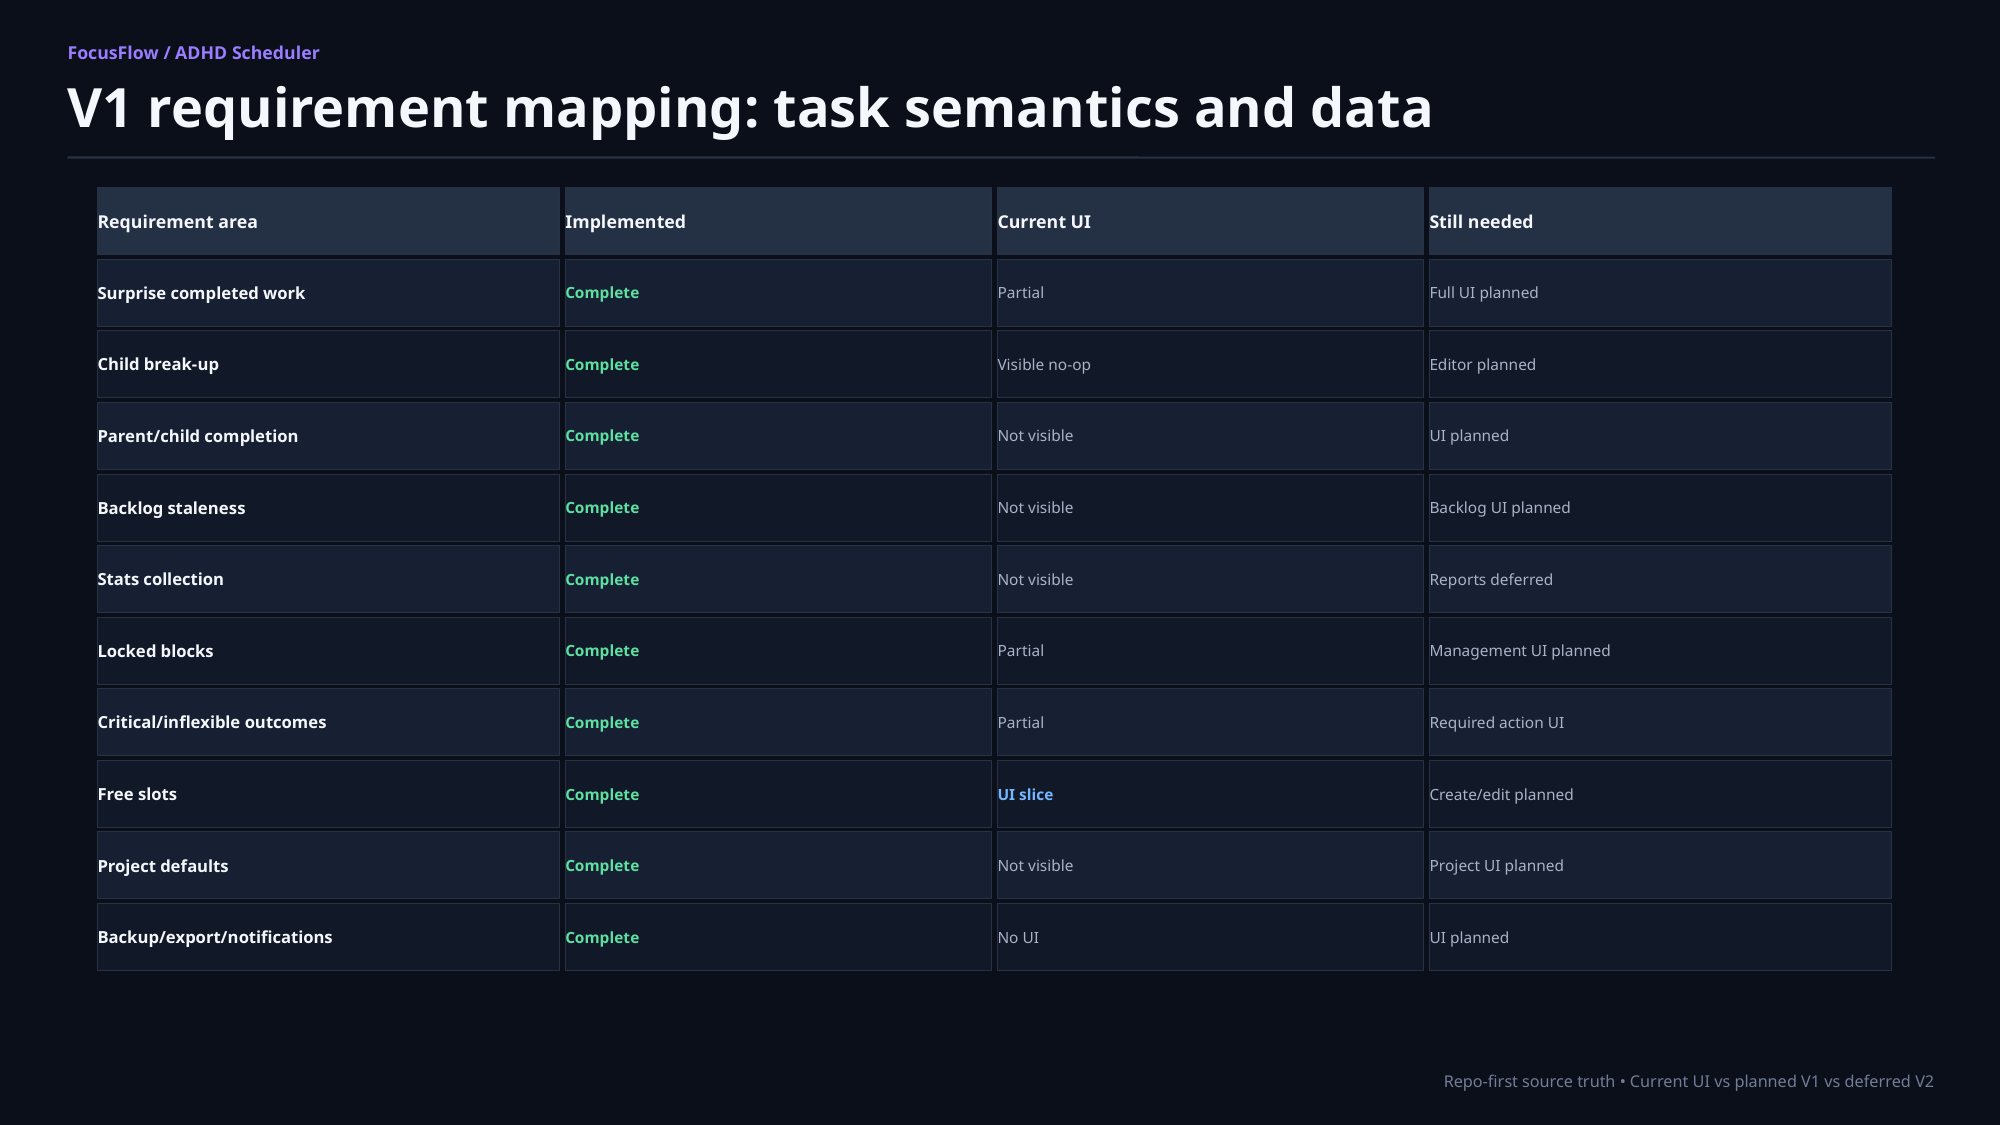

FocusFlow / ADHD Scheduler
V1 requirement mapping: task semantics and data
Requirement area
Implemented
Current UI
Still needed
Surprise completed work
Complete
Partial
Full UI planned
Child break-up
Complete
Visible no-op
Editor planned
Parent/child completion
Complete
Not visible
UI planned
Backlog staleness
Complete
Not visible
Backlog UI planned
Stats collection
Complete
Not visible
Reports deferred
Locked blocks
Complete
Partial
Management UI planned
Critical/inflexible outcomes
Complete
Partial
Required action UI
Free slots
Complete
UI slice
Create/edit planned
Project defaults
Complete
Not visible
Project UI planned
Backup/export/notifications
Complete
No UI
UI planned
Repo-first source truth • Current UI vs planned V1 vs deferred V2